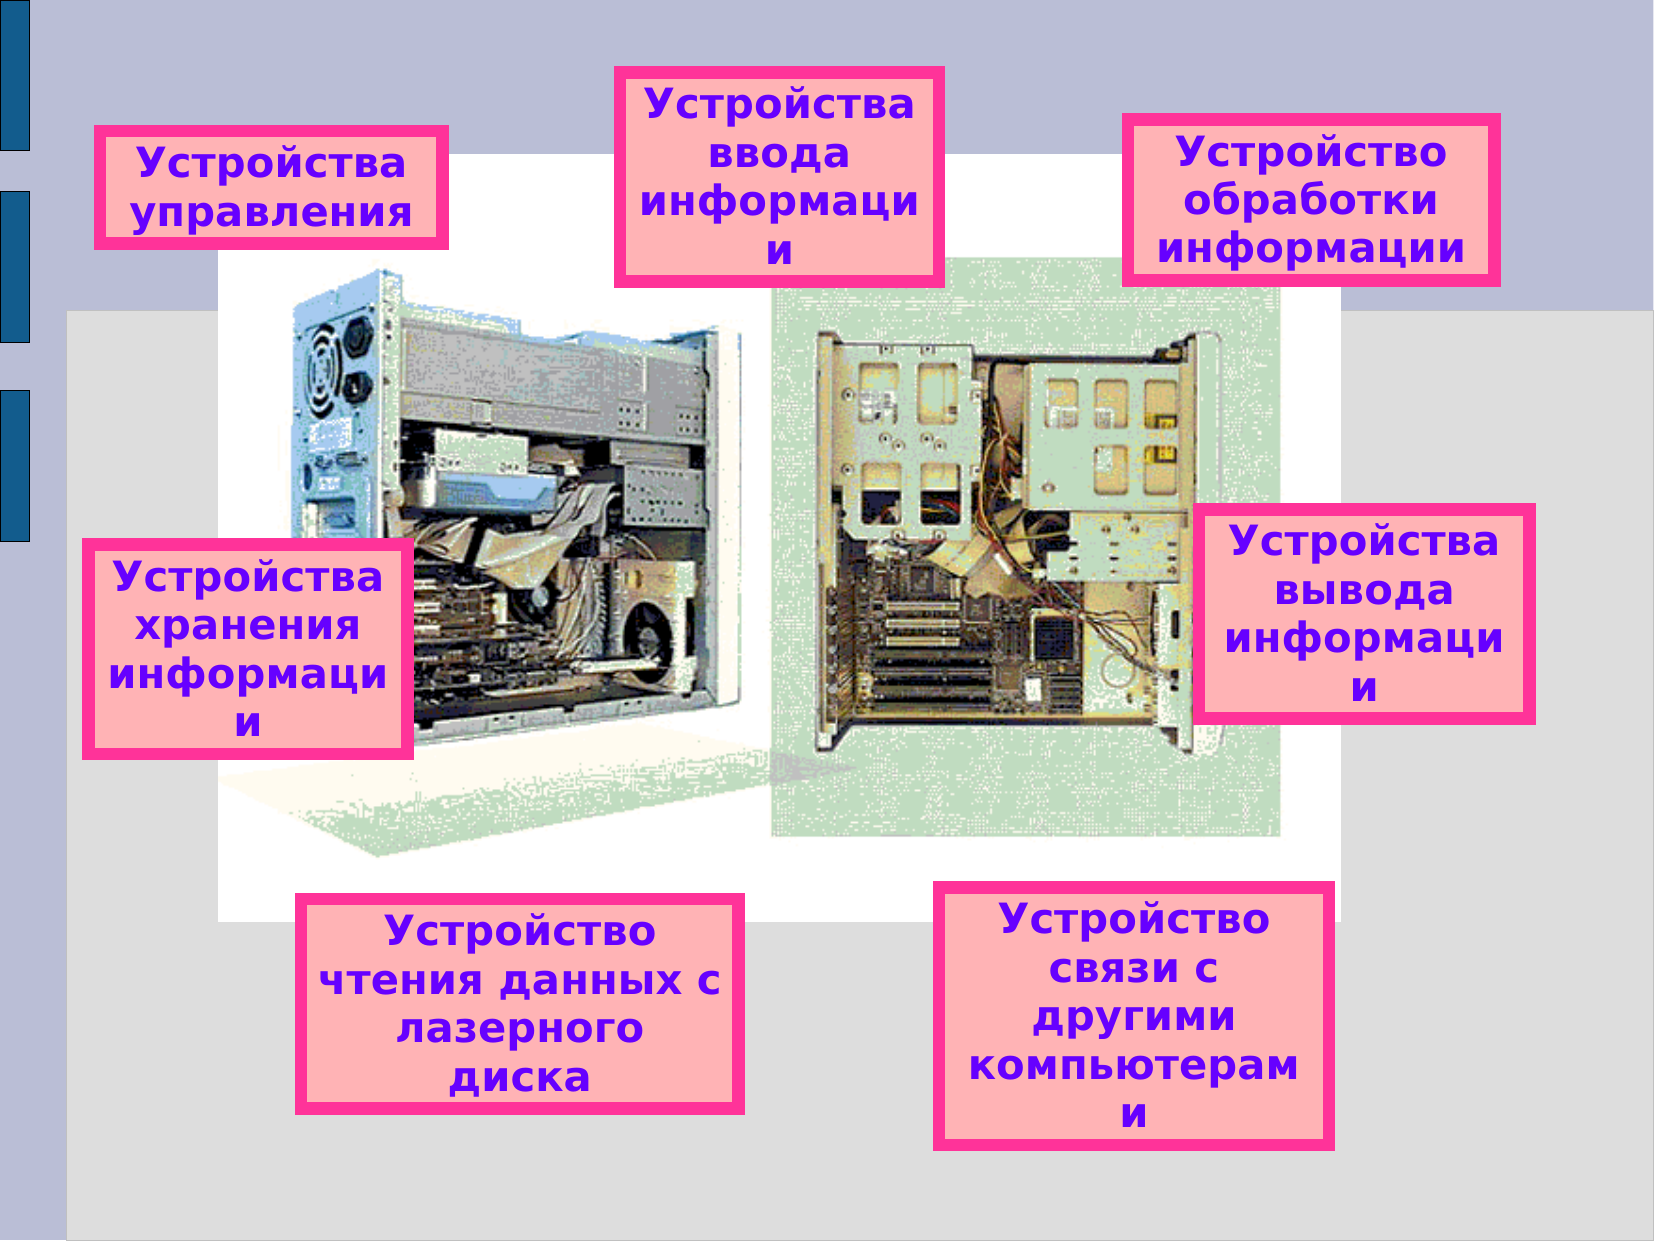

Устройства ввода информации
Устройство обработки информации
Устройства управления
Устройства вывода информации
Устройства хранения информации
Устройство связи с другими компьютерами
Устройство чтения данных с лазерного диска